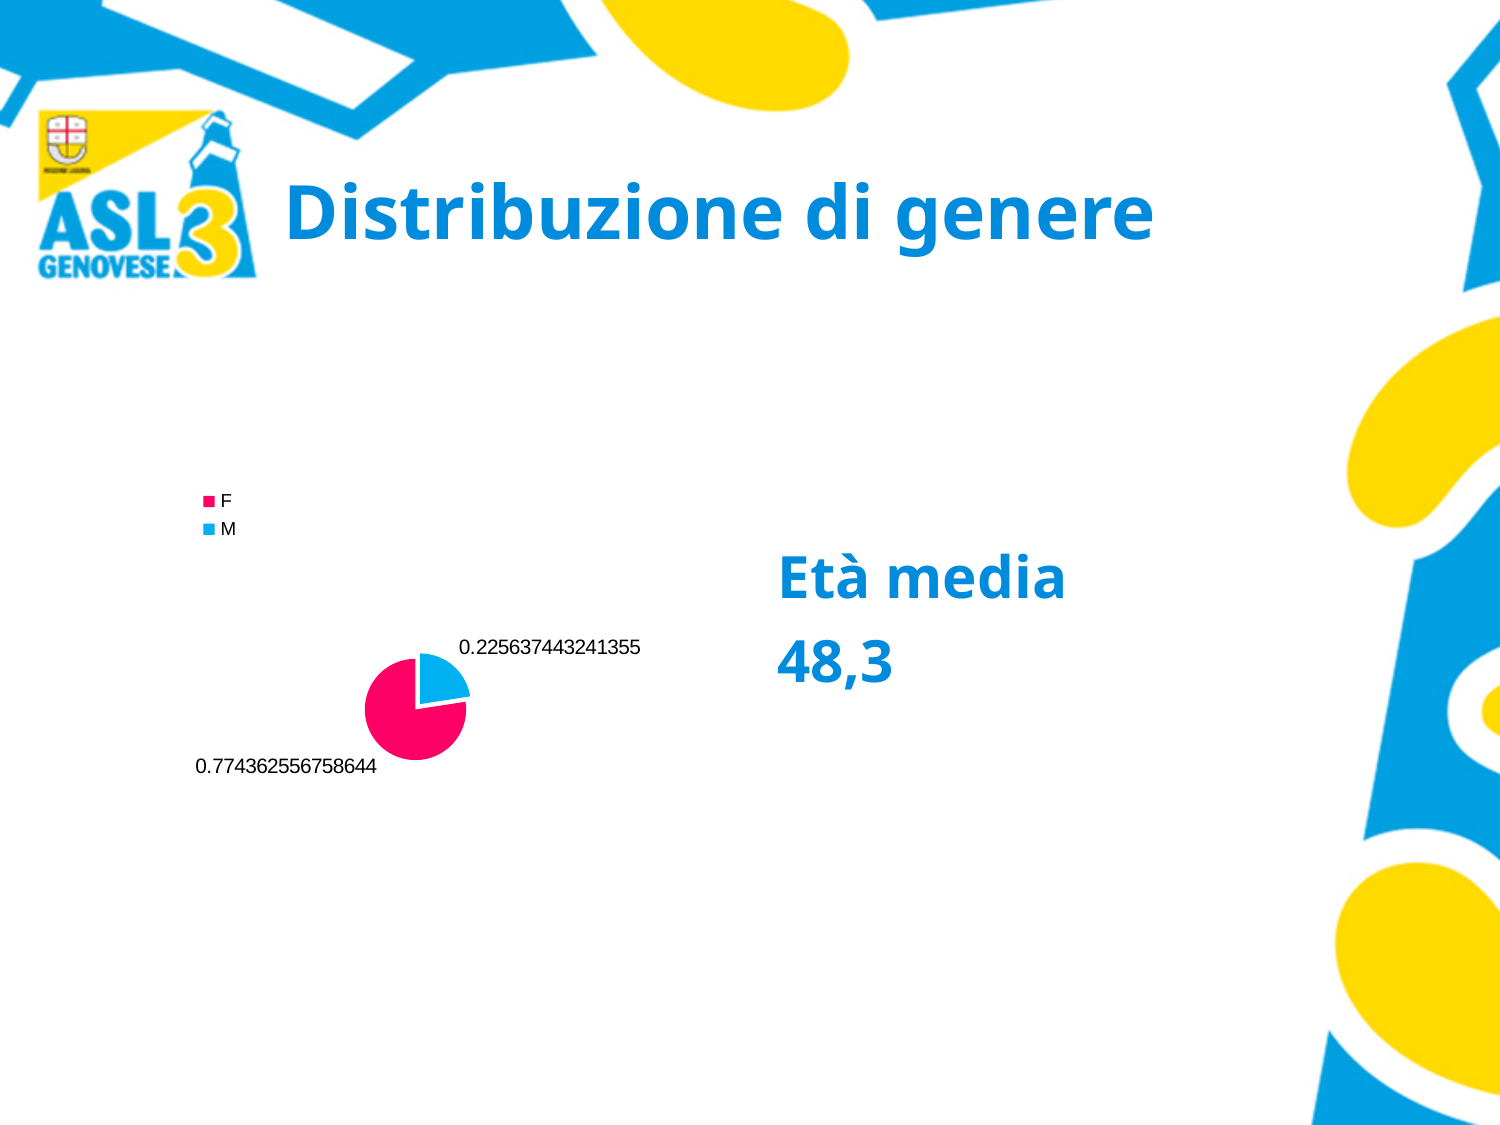

# Distribuzione di genere
### Chart
| Category | Totale |
|---|---|
| F | 0.774362556758644 |
| M | 0.225637443241355 |Età media
48,3